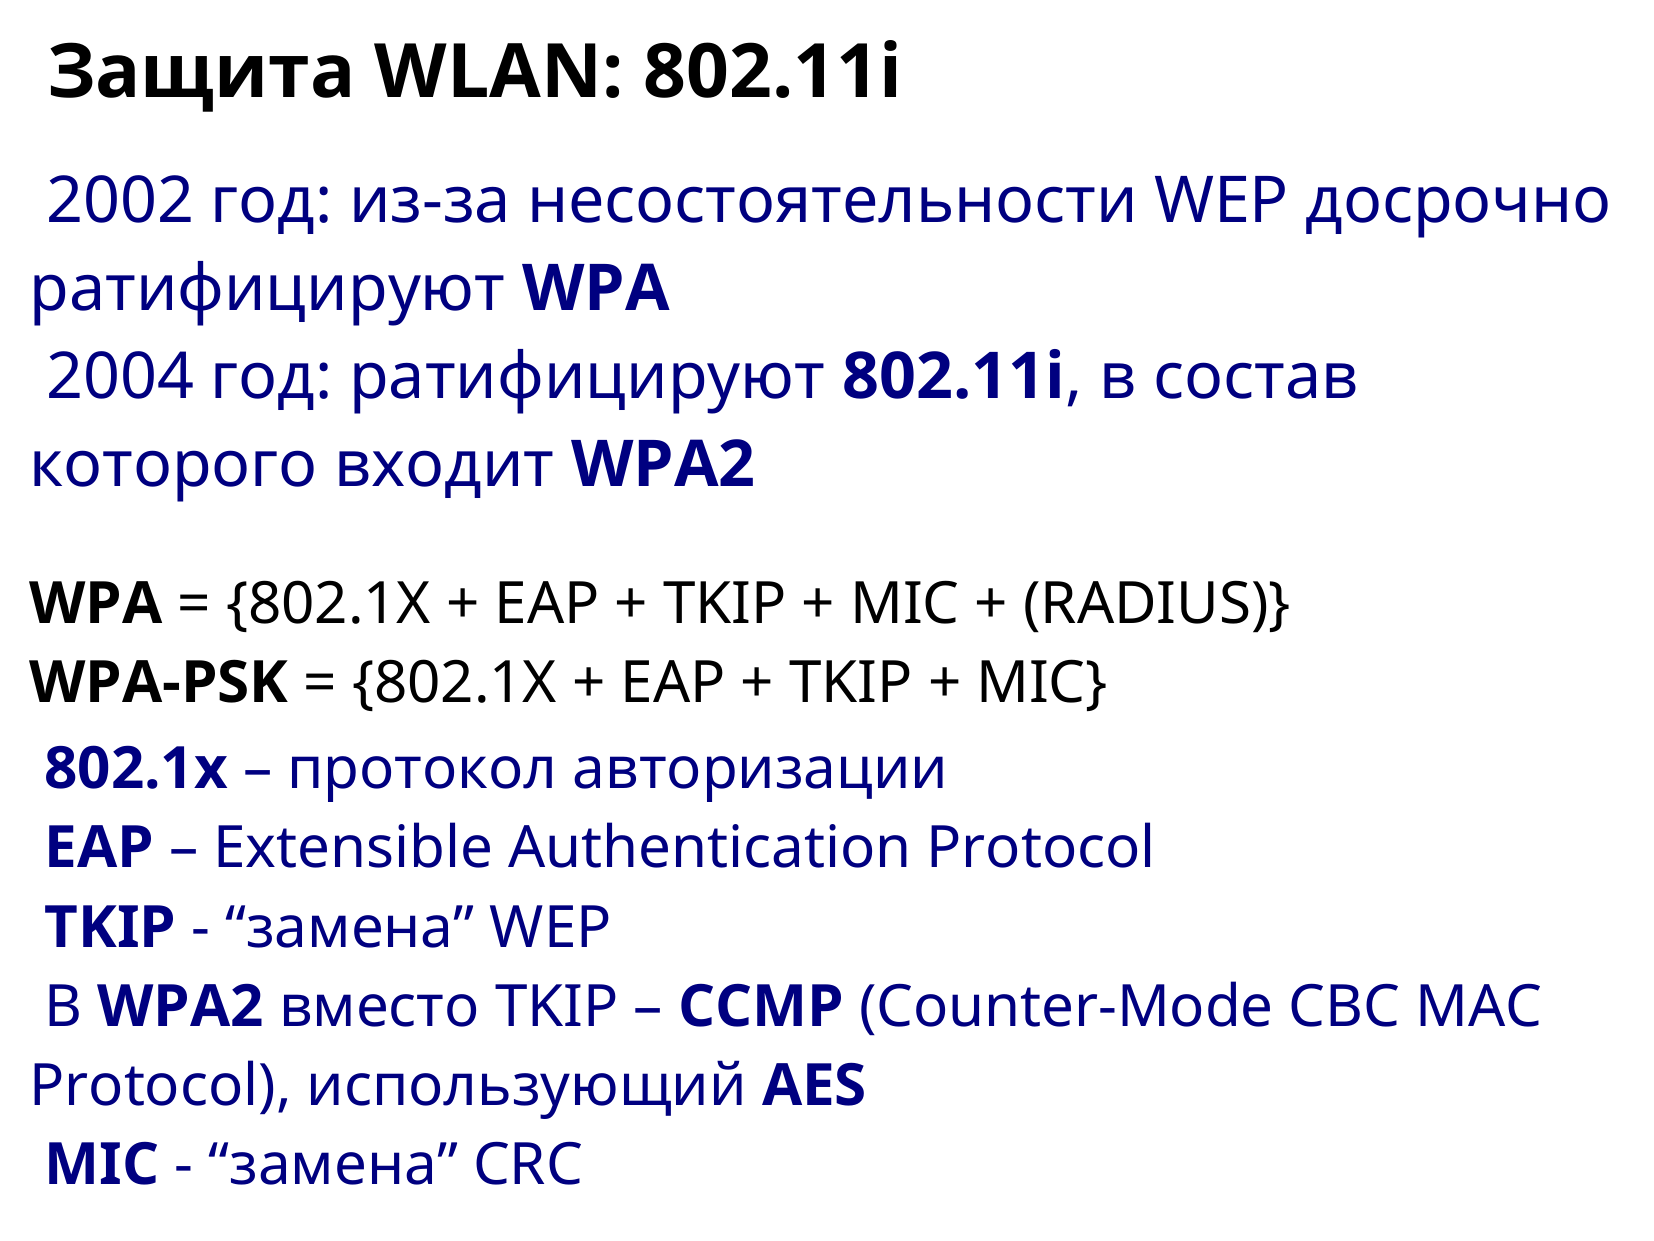

Защита WLAN: 802.11i
 2002 год: из-за несостоятельности WEP досрочно ратифицируют WPA
 2004 год: ратифицируют 802.11i, в состав которого входит WPA2
WPA = {802.1X + EAP + TKIP + MIC + (RADIUS)}
WPA-PSK = {802.1X + EAP + TKIP + MIC}
 802.1x – протокол авторизации
 EAP – Extensible Authentication Protocol
 TKIP - “замена” WEP
 В WPA2 вместо TKIP – CCMP (Counter-Mode CBC MAC Protocol), использующий AES
 MIC - “замена” CRC